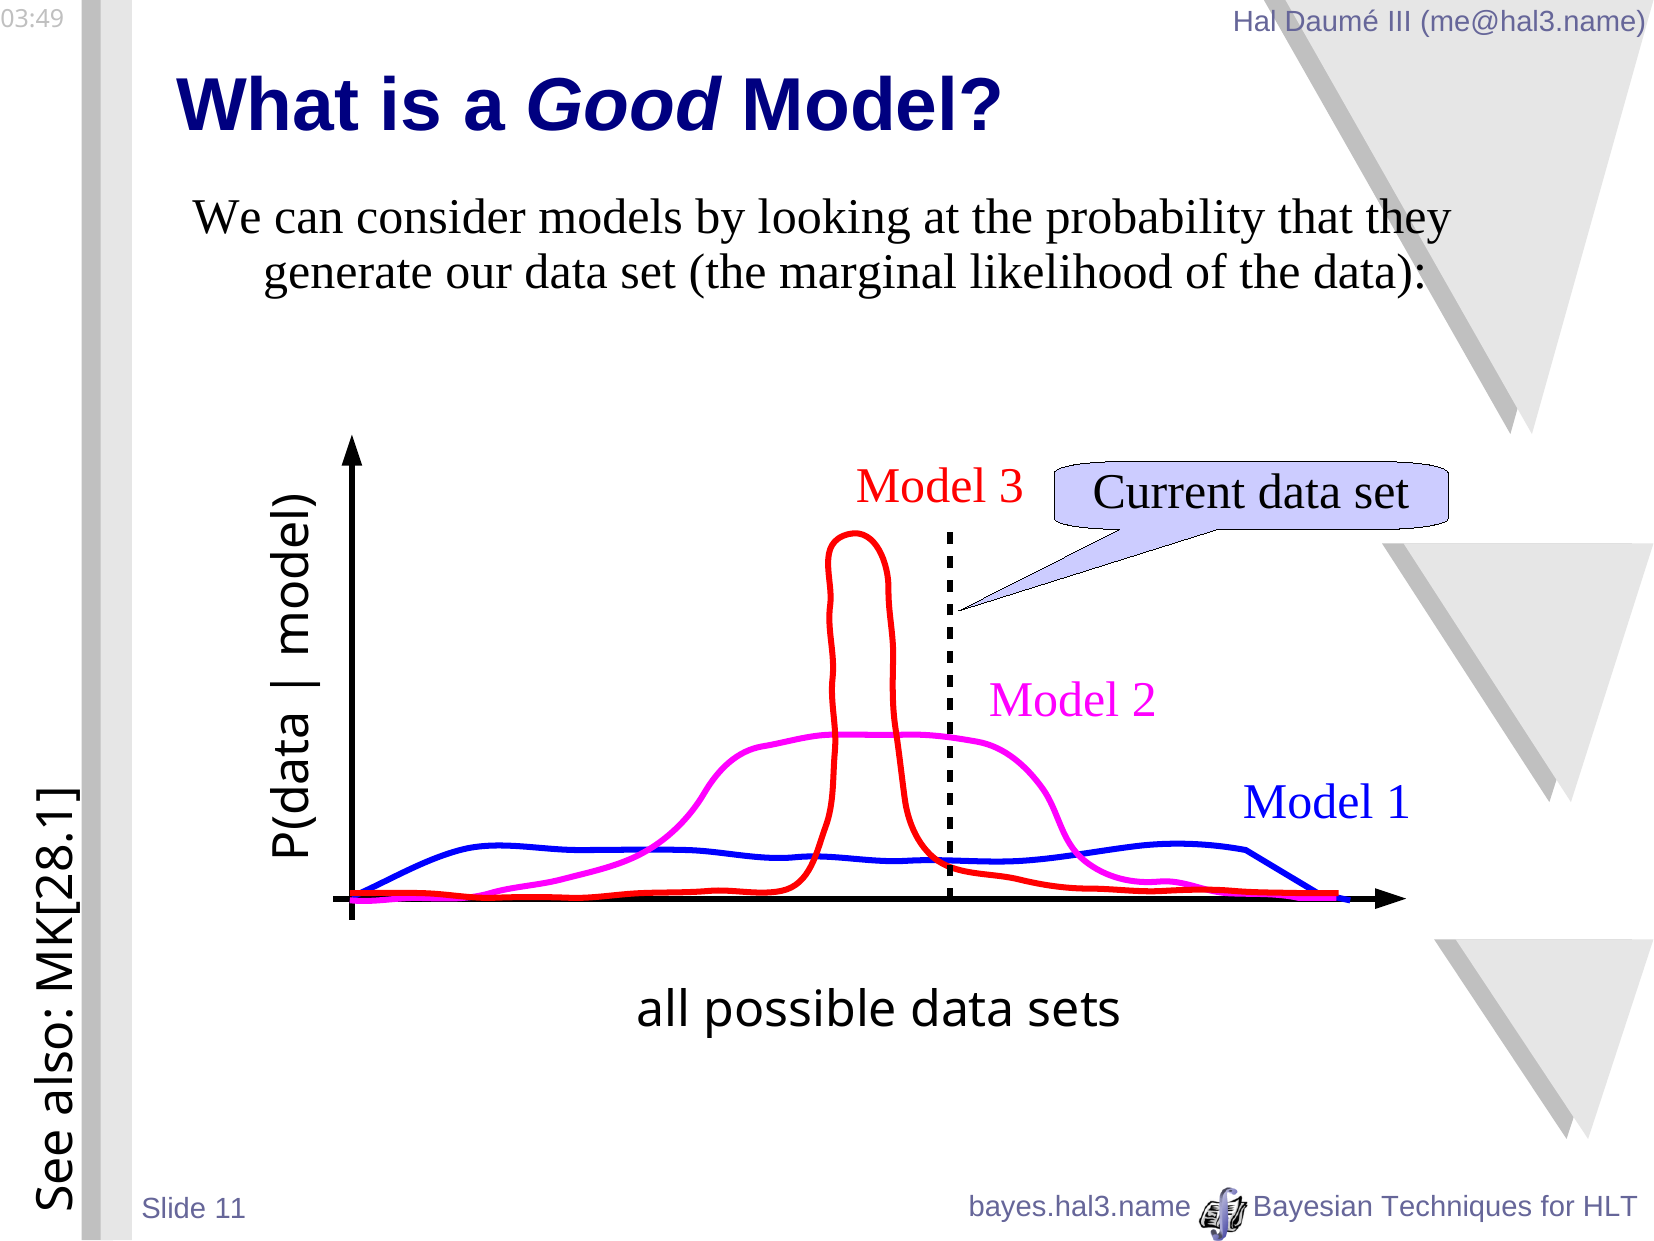

# What is a Good Model?
We can consider models by looking at the probability that they generate our data set (the marginal likelihood of the data):
Model 3
Current data set
P(data | model)
Model 2
Model 1
See also: MK[28.1]
all possible data sets